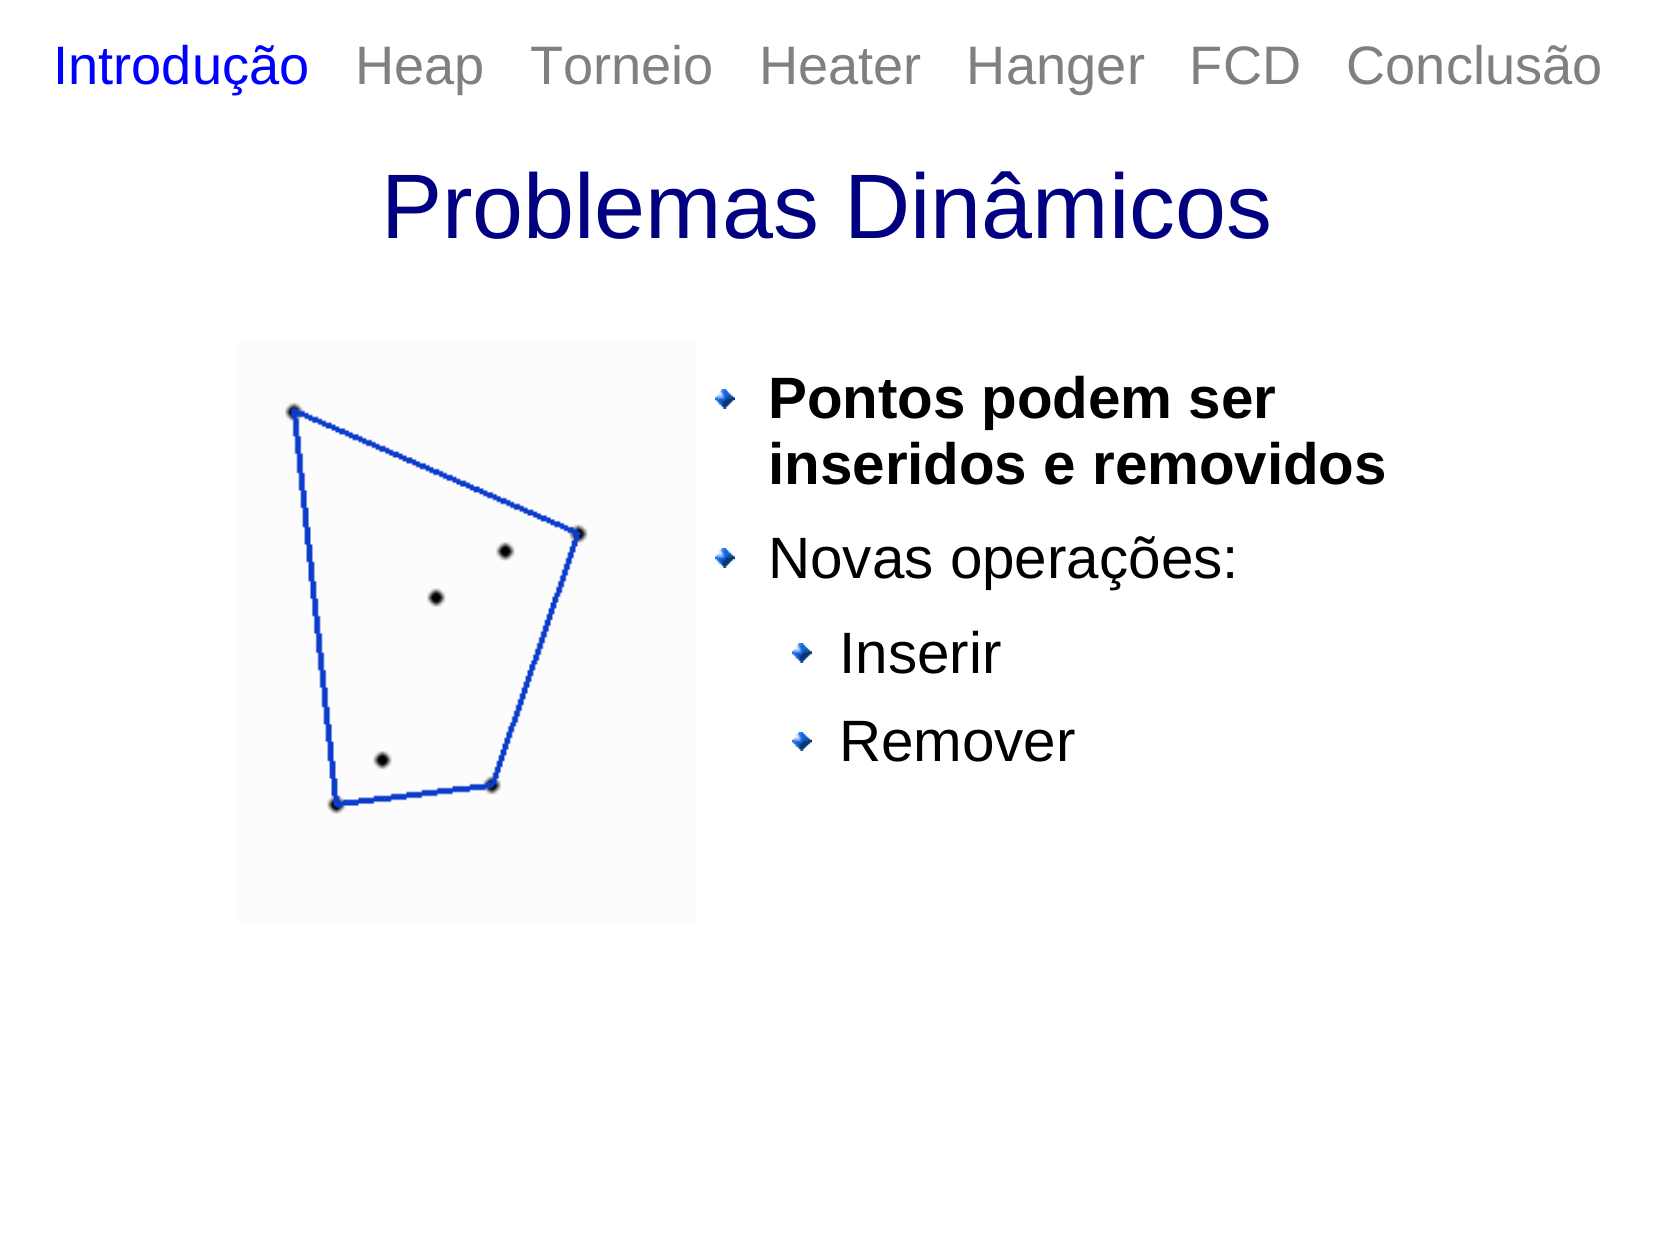

Introdução Heap Torneio Heater Hanger FCD Conclusão
# Problemas Dinâmicos
Pontos podem ser inseridos e removidos
Novas operações:
Inserir
Remover